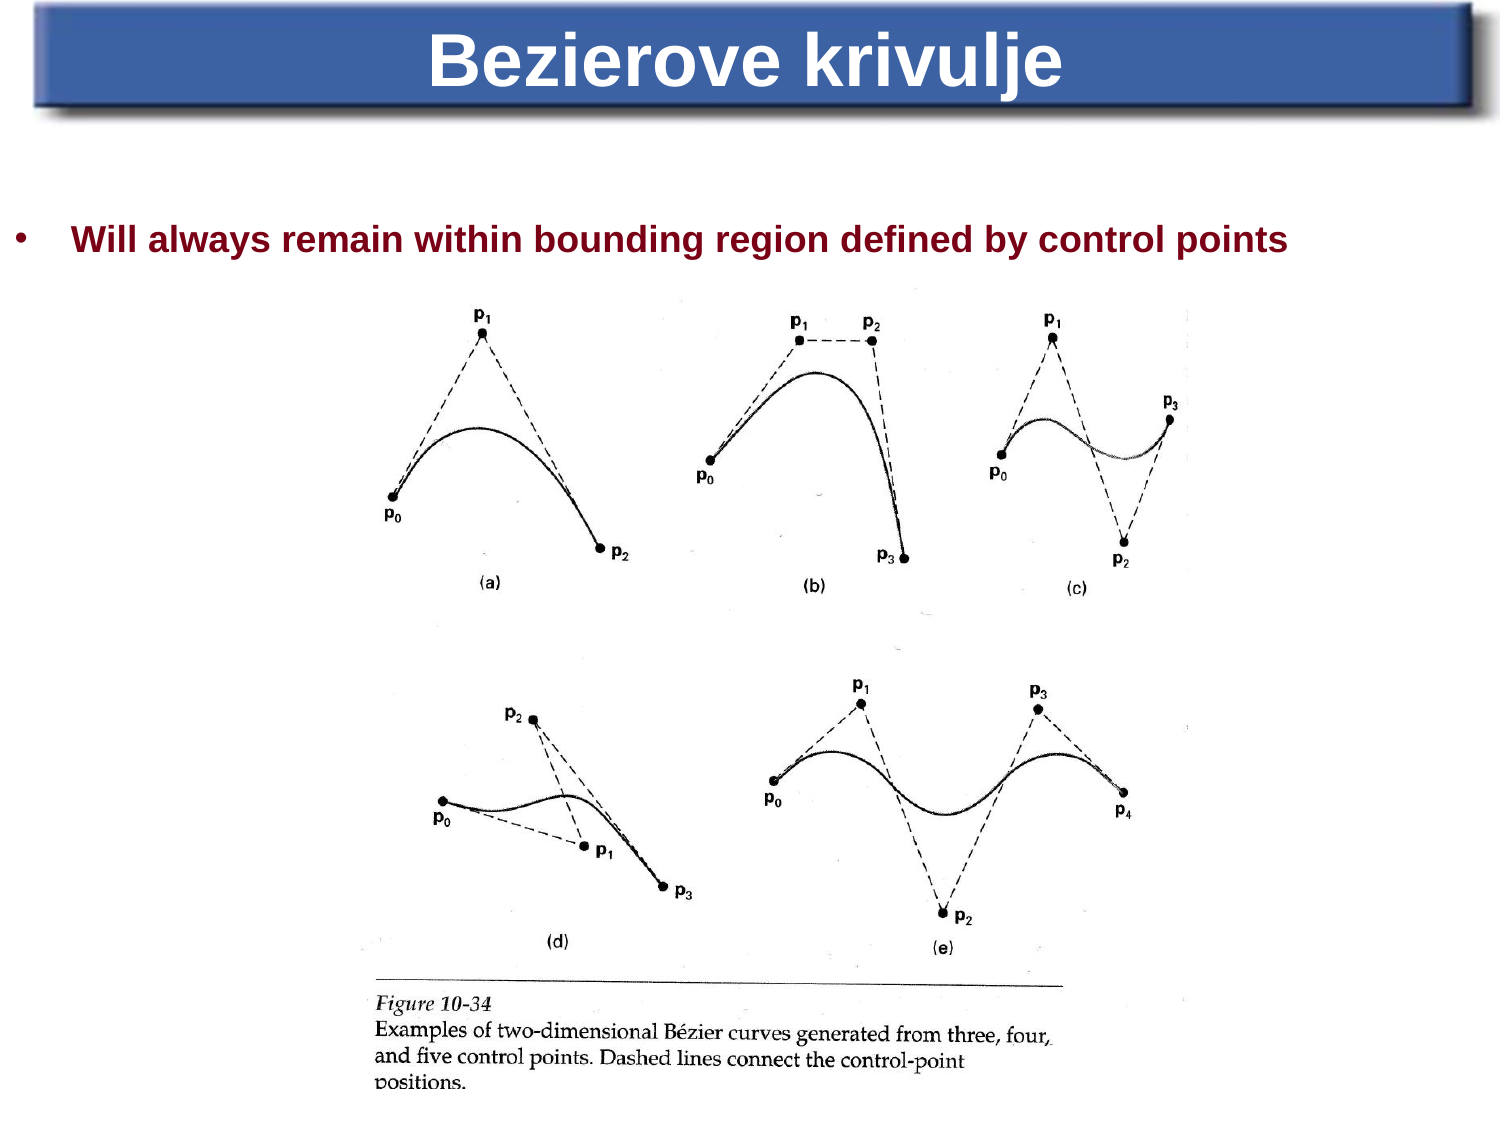

# Bezierove krivulje
Will always remain within bounding region defined by control points